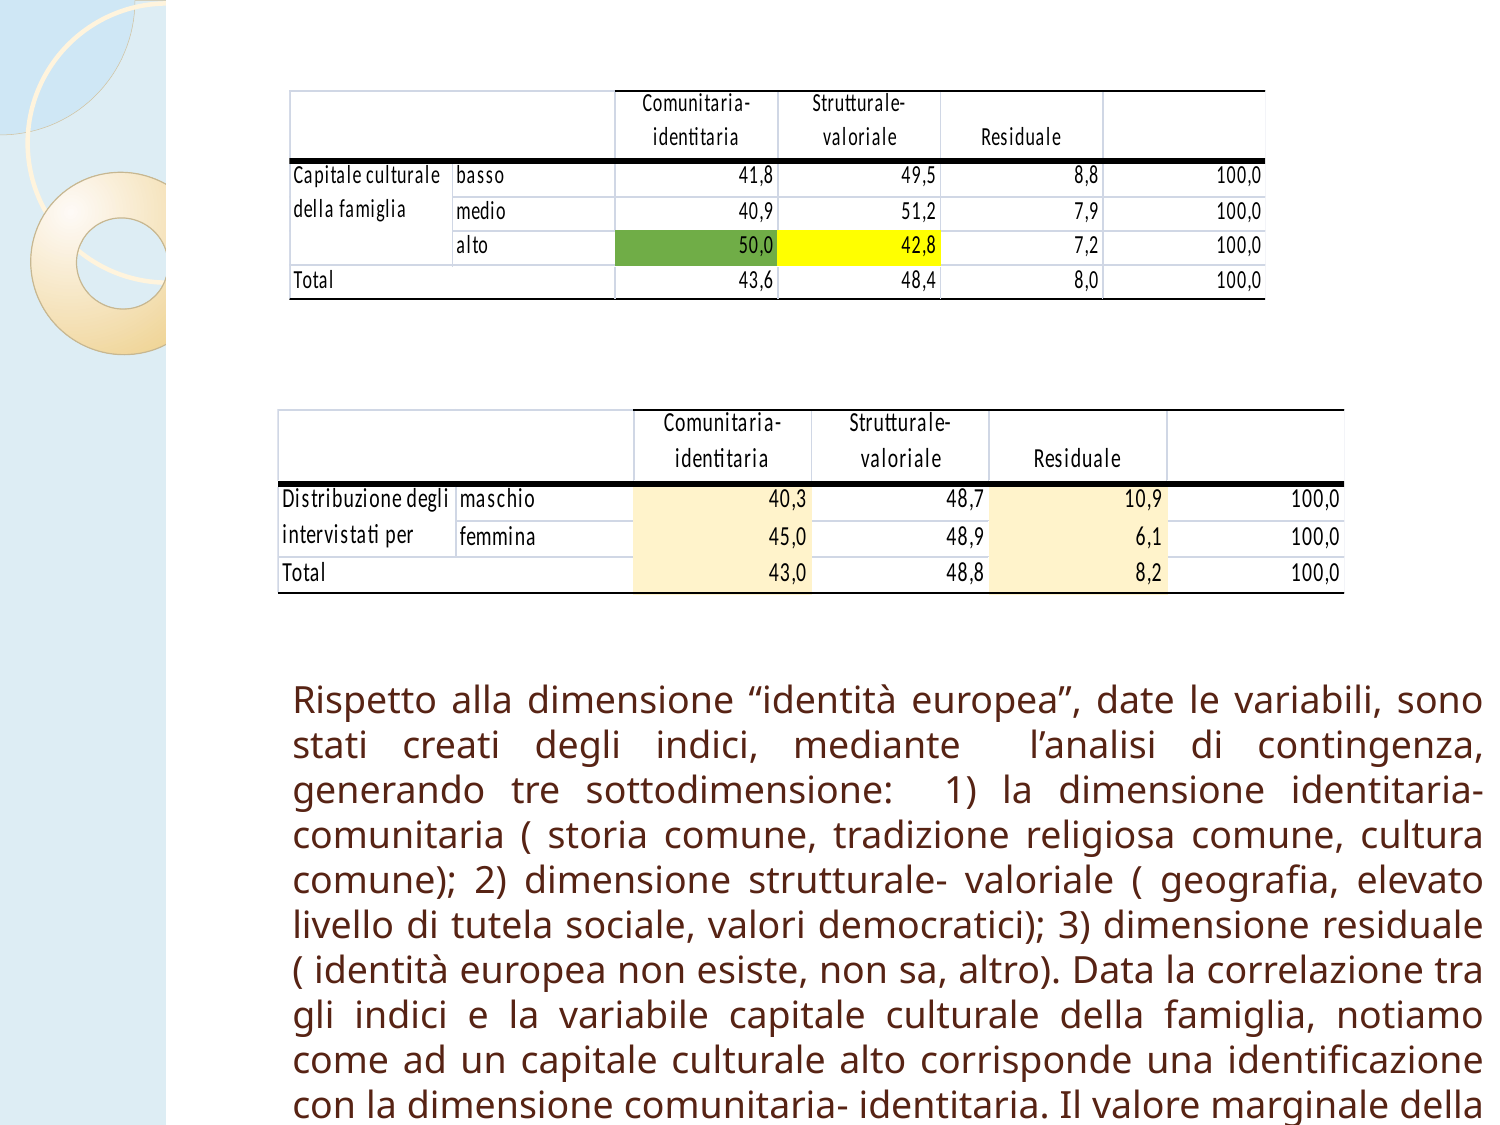

# Rispetto alla dimensione “identità europea”, date le variabili, sono stati creati degli indici, mediante l’analisi di contingenza, generando tre sottodimensione: 1) la dimensione identitaria-comunitaria ( storia comune, tradizione religiosa comune, cultura comune); 2) dimensione strutturale- valoriale ( geografia, elevato livello di tutela sociale, valori democratici); 3) dimensione residuale ( identità europea non esiste, non sa, altro). Data la correlazione tra gli indici e la variabile capitale culturale della famiglia, notiamo come ad un capitale culturale alto corrisponde una identificazione con la dimensione comunitaria- identitaria. Il valore marginale della correlazione tra dim. Comunitaria- identitaria e alto (50.0) è leggermente più alto rispetto alla media totale (43.6). La correlazione tra i tre indici e il genere non determina un’associazione statisticamente positiva.